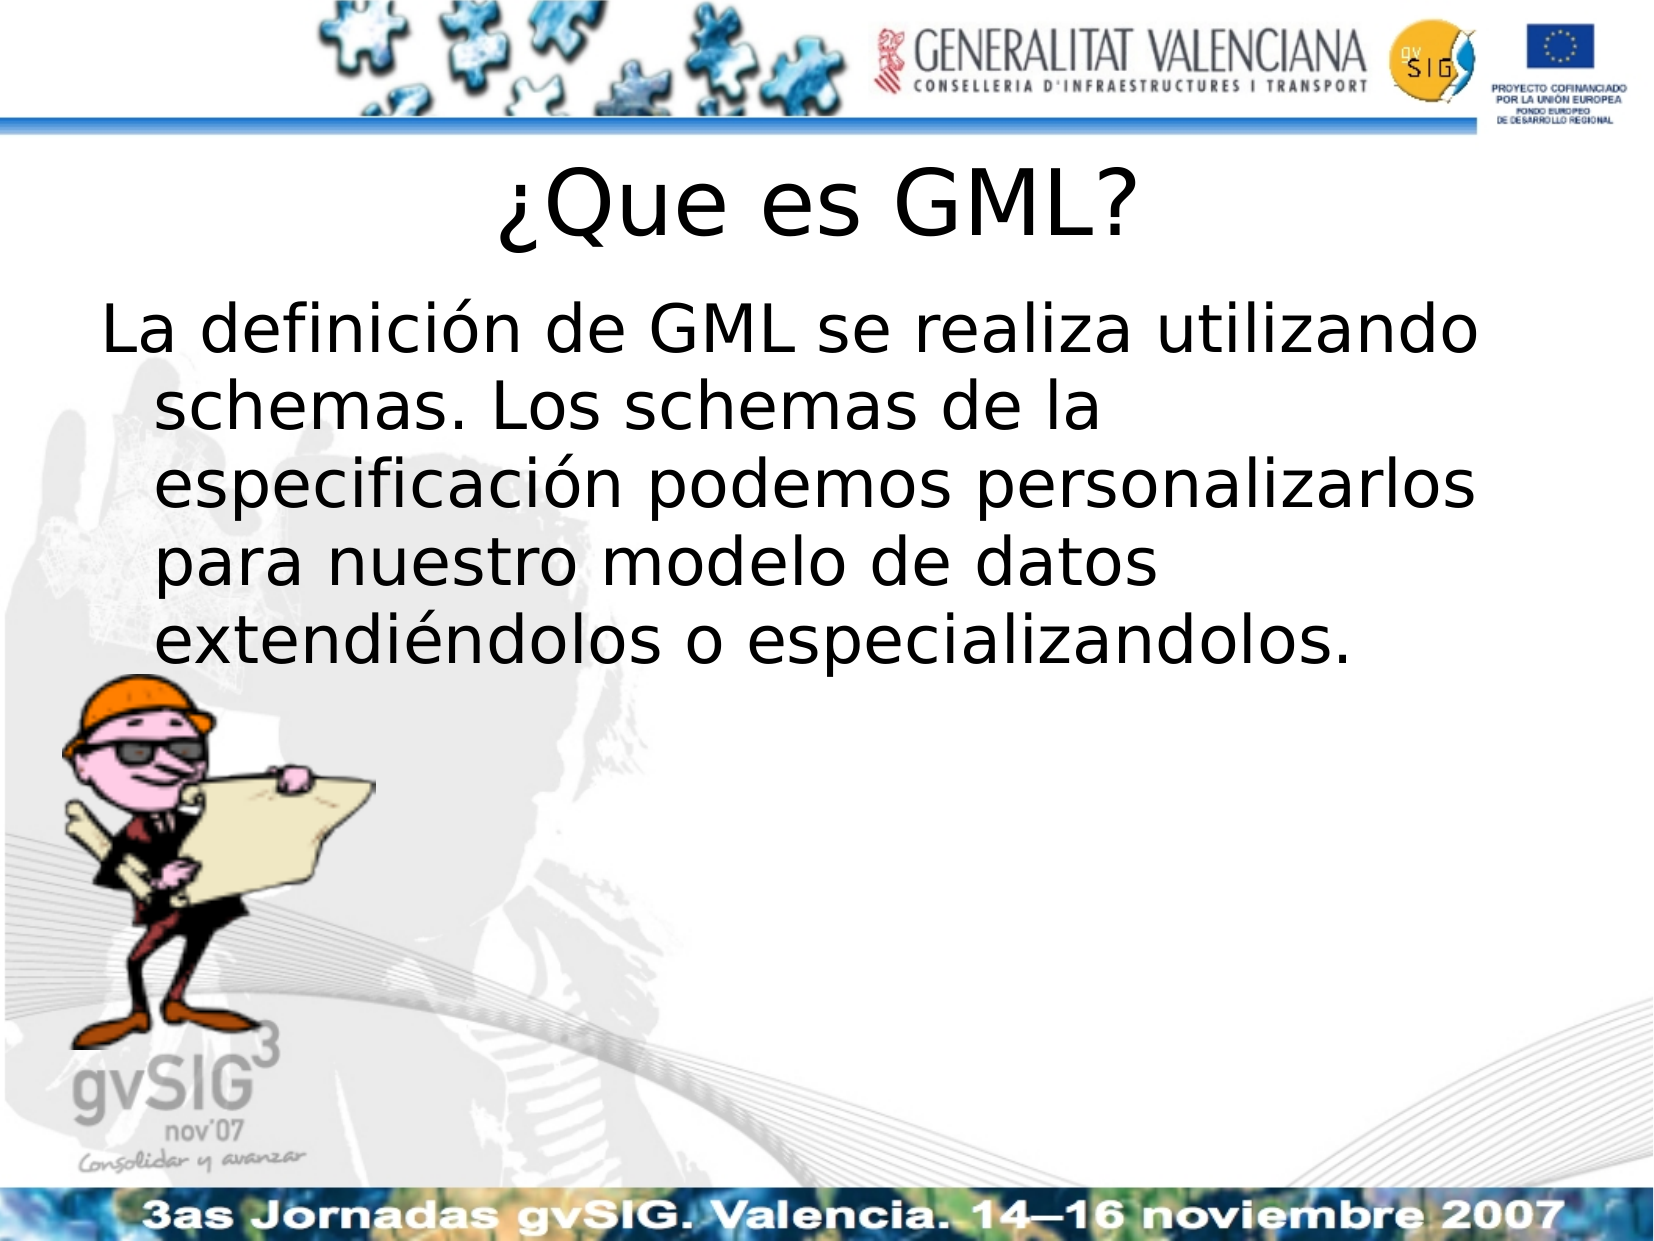

# ¿Que es GML?
La definición de GML se realiza utilizando schemas. Los schemas de la especificación podemos personalizarlos para nuestro modelo de datos extendiéndolos o especializandolos.